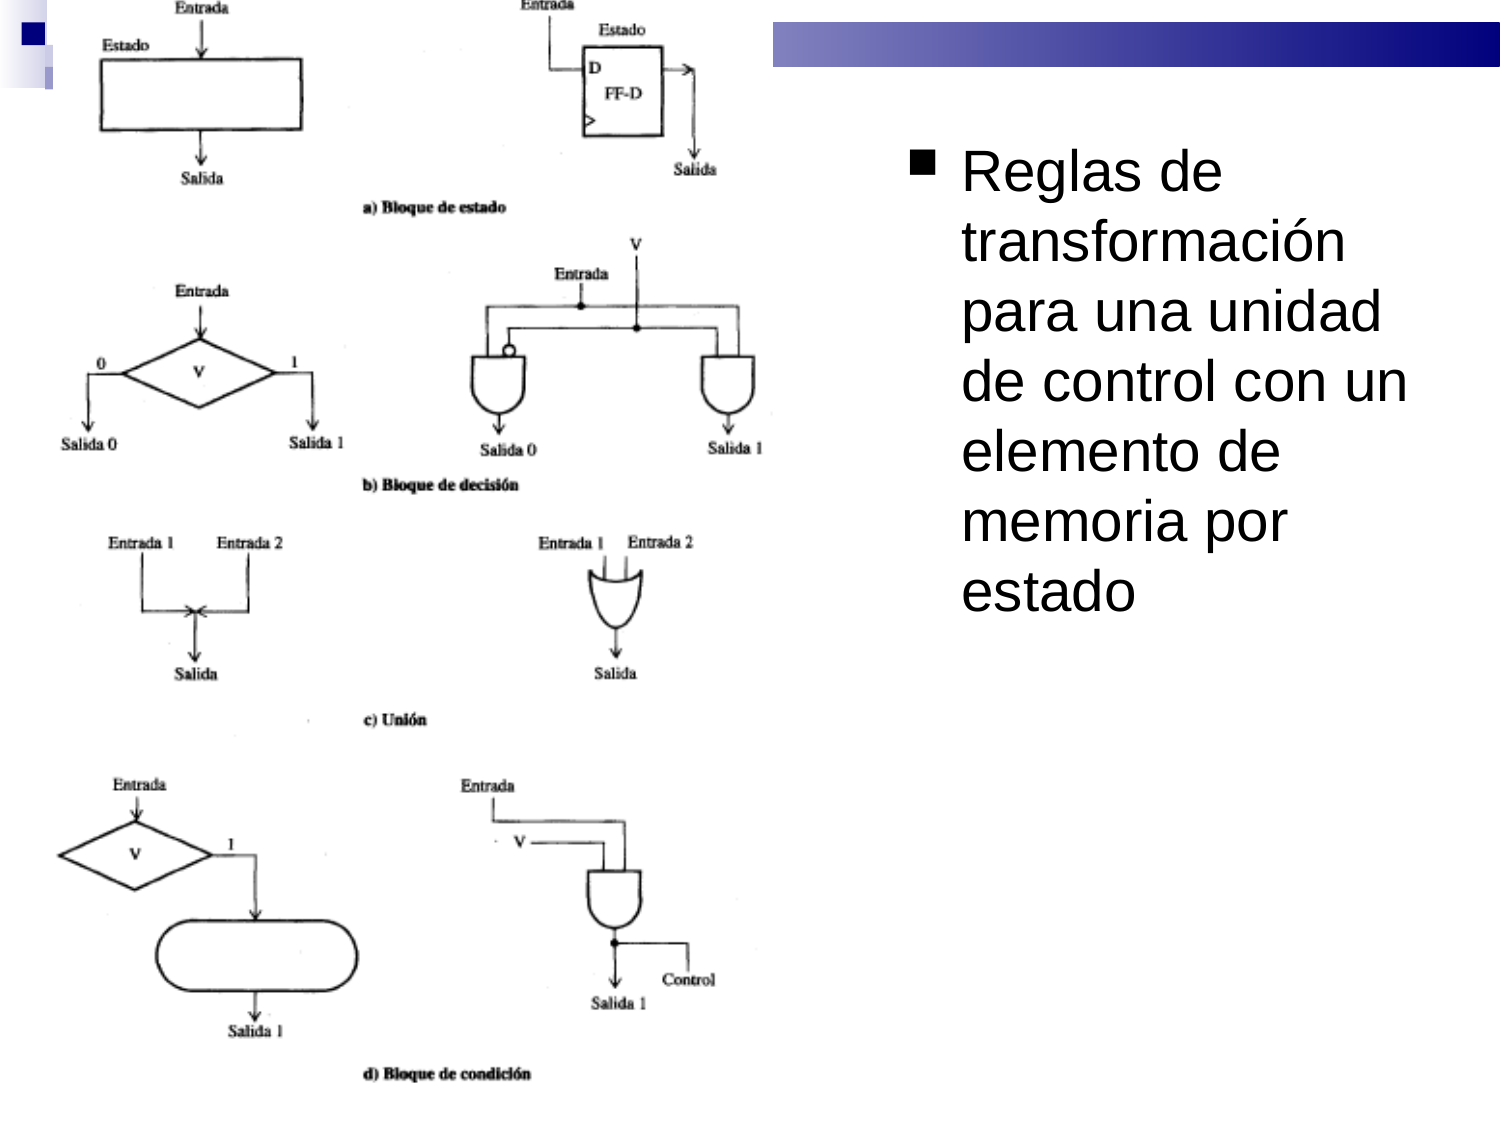

# Reglas de transformación para una unidad de control con un elemento de memoria por estado